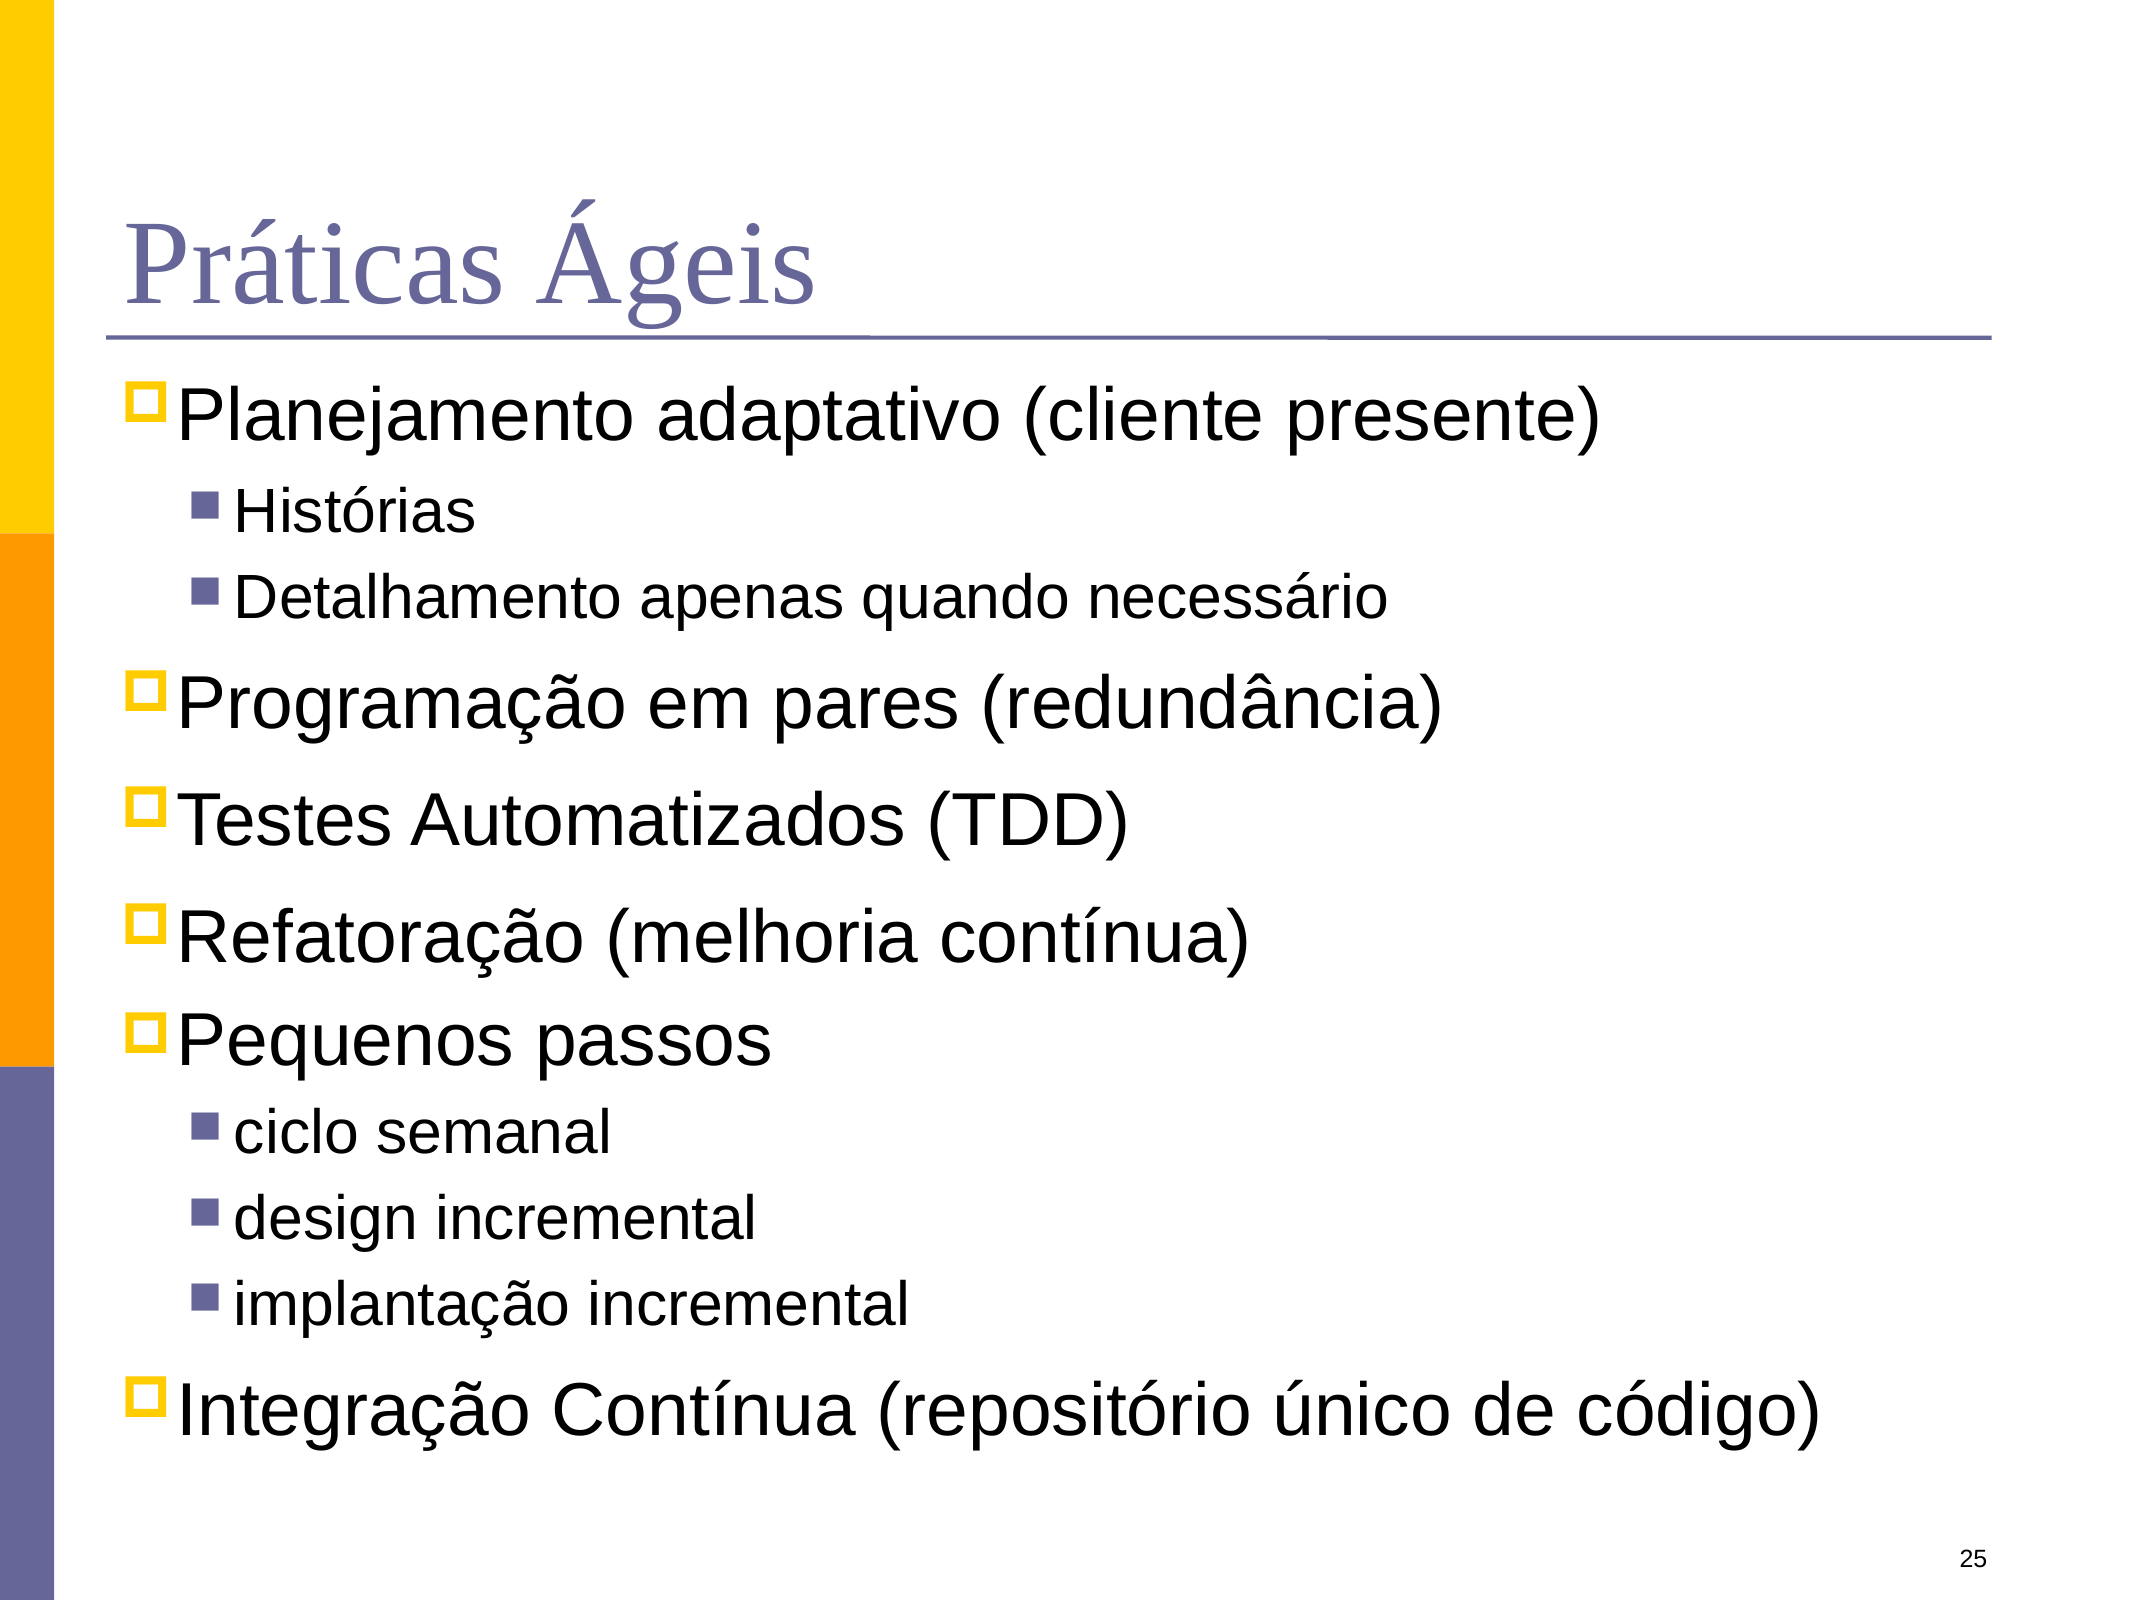

# Práticas Ágeis
Planejamento adaptativo (cliente presente)‏
Histórias
Detalhamento apenas quando necessário
Programação em pares (redundância)‏
Testes Automatizados (TDD)‏
Refatoração (melhoria contínua)‏
Pequenos passos
ciclo semanal
design incremental
implantação incremental
Integração Contínua (repositório único de código)‏
25